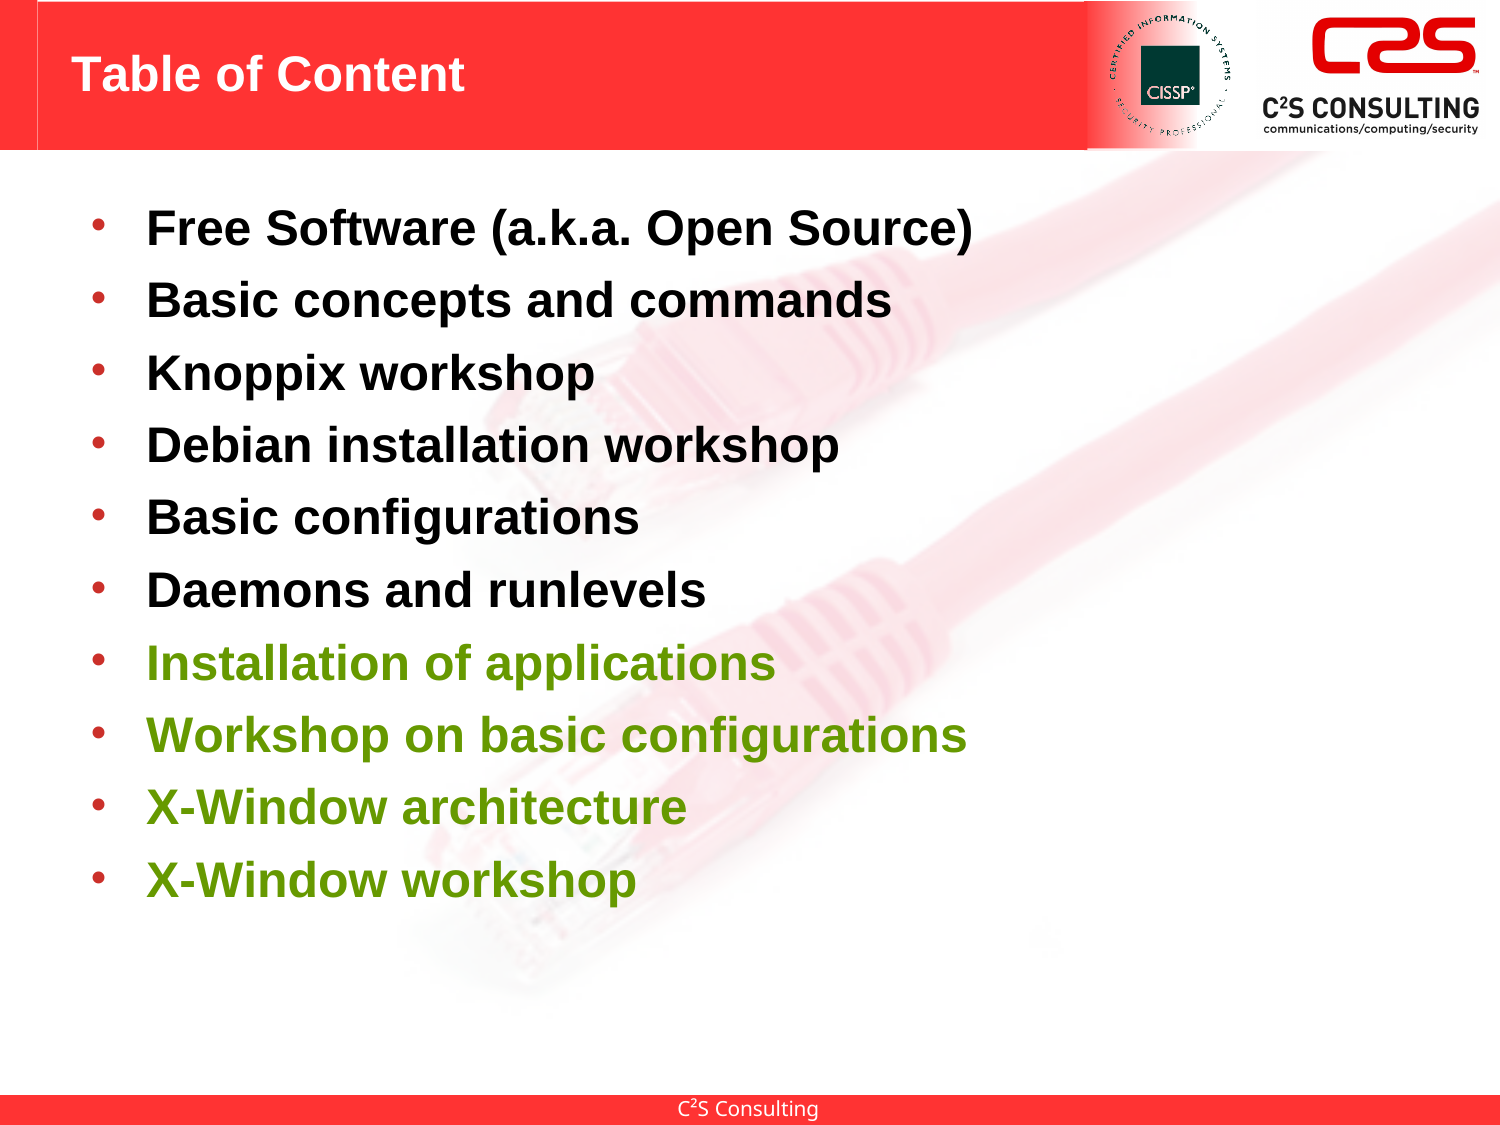

# Table of Content
Free Software (a.k.a. Open Source)
Basic concepts and commands
Knoppix workshop
Debian installation workshop
Basic configurations
Daemons and runlevels
Installation of applications
Workshop on basic configurations
X-Window architecture
X-Window workshop